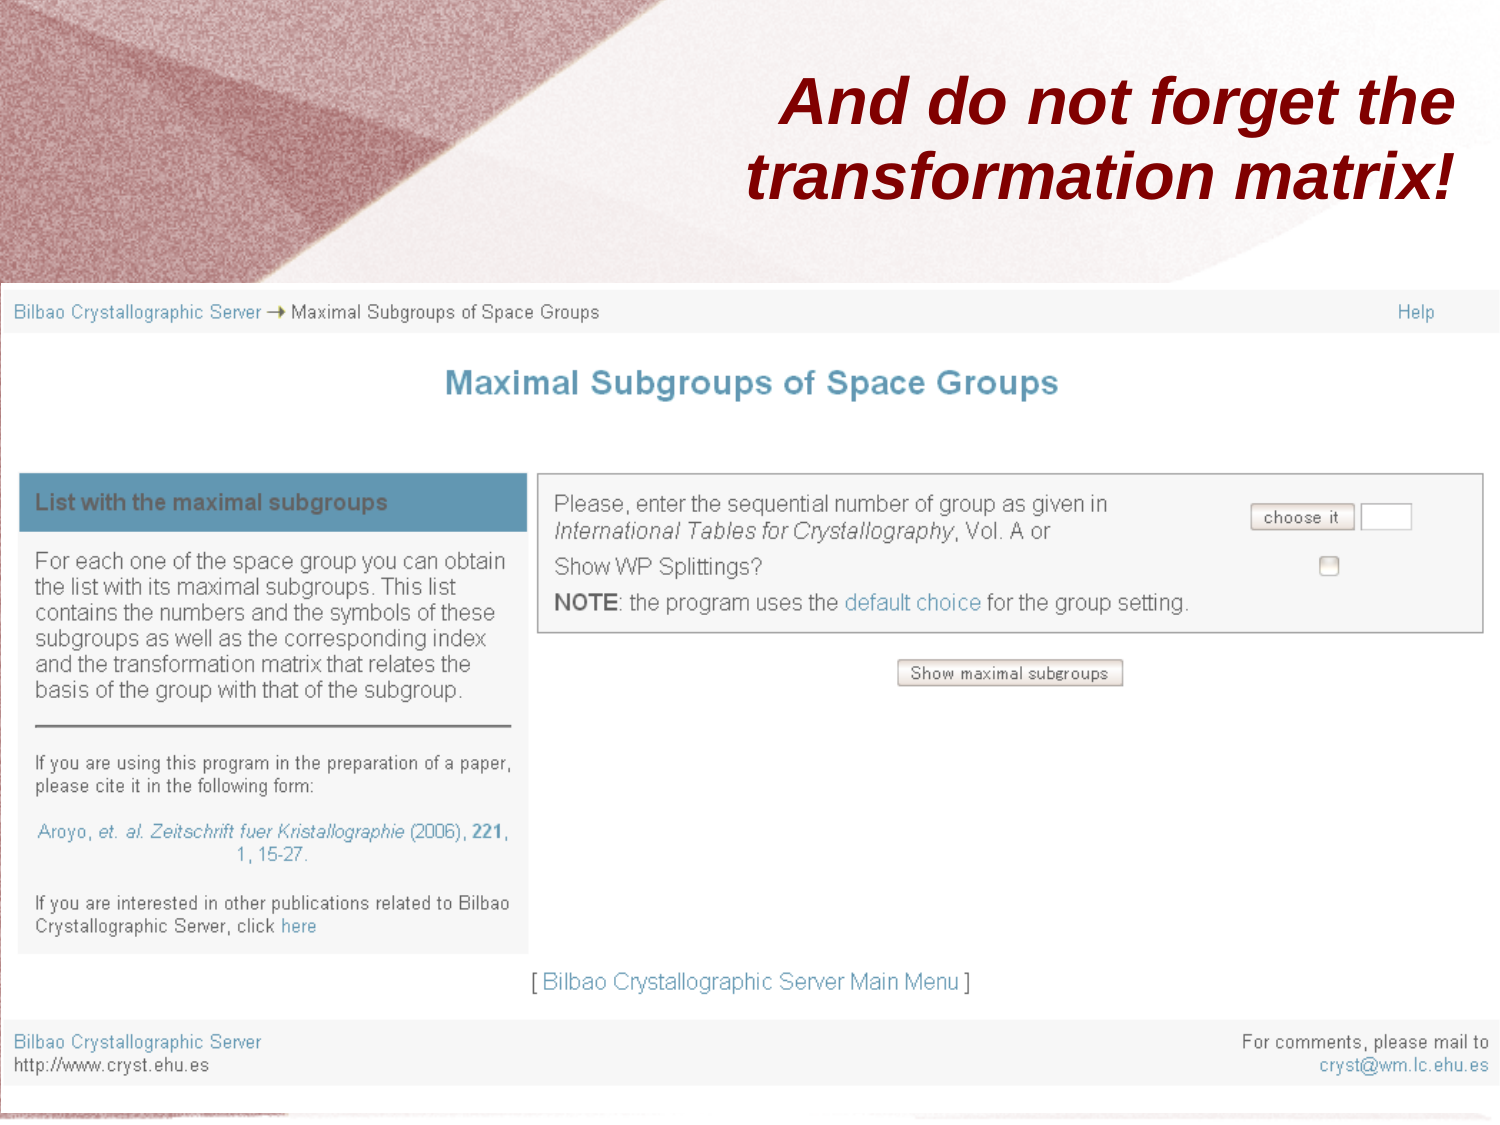

# And do not forget the transformation matrix!